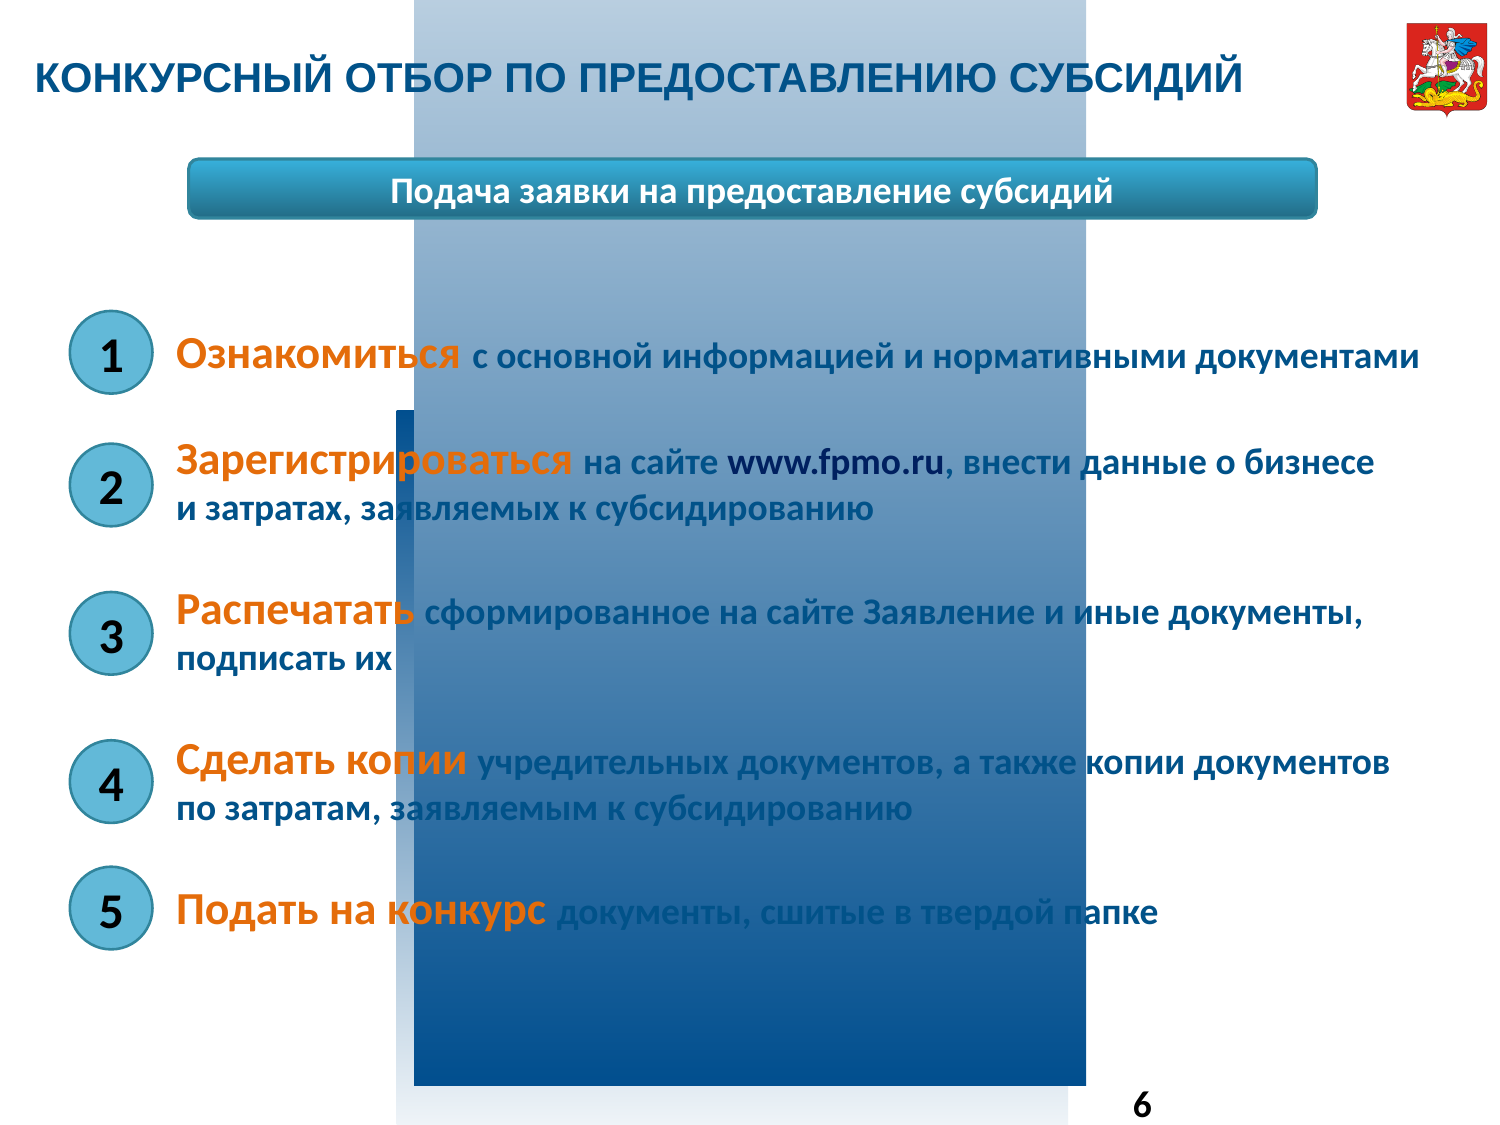

# КОНКУРСНЫЙ ОТБОР ПО ПРЕДОСТАВЛЕНИЮ СУБСИДИЙ
Подача заявки на предоставление субсидий
1
Ознакомиться с основной информацией и нормативными документами
Зарегистрироваться на сайте www.fpmo.ru, внести данные о бизнесе
и затратах, заявляемых к субсидированию
Распечатать сформированное на сайте Заявление и иные документы, подписать их
Сделать копии учредительных документов, а также копии документов
по затратам, заявляемым к субсидированию
Подать на конкурс документы, сшитые в твердой папке
2
3
4
5